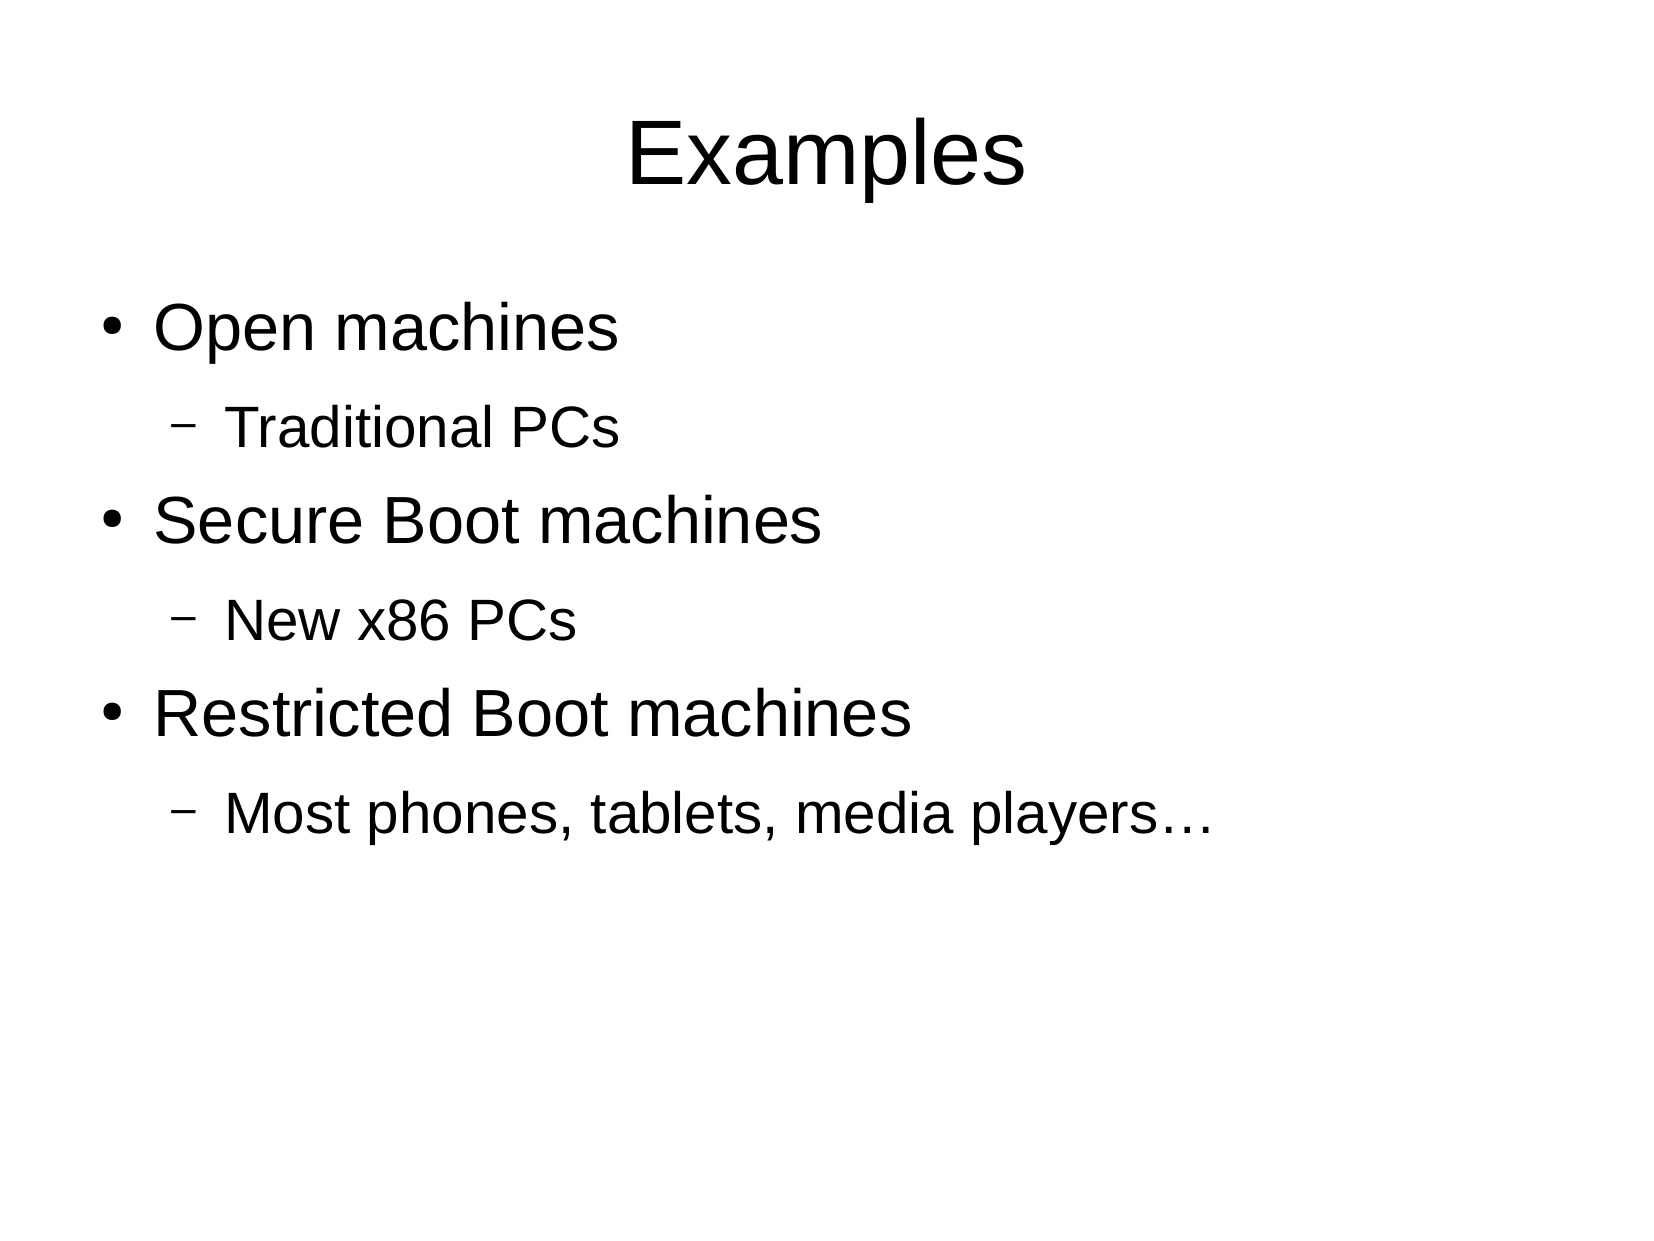

# Examples
Open machines
Traditional PCs
Secure Boot machines
New x86 PCs
Restricted Boot machines
Most phones, tablets, media players…